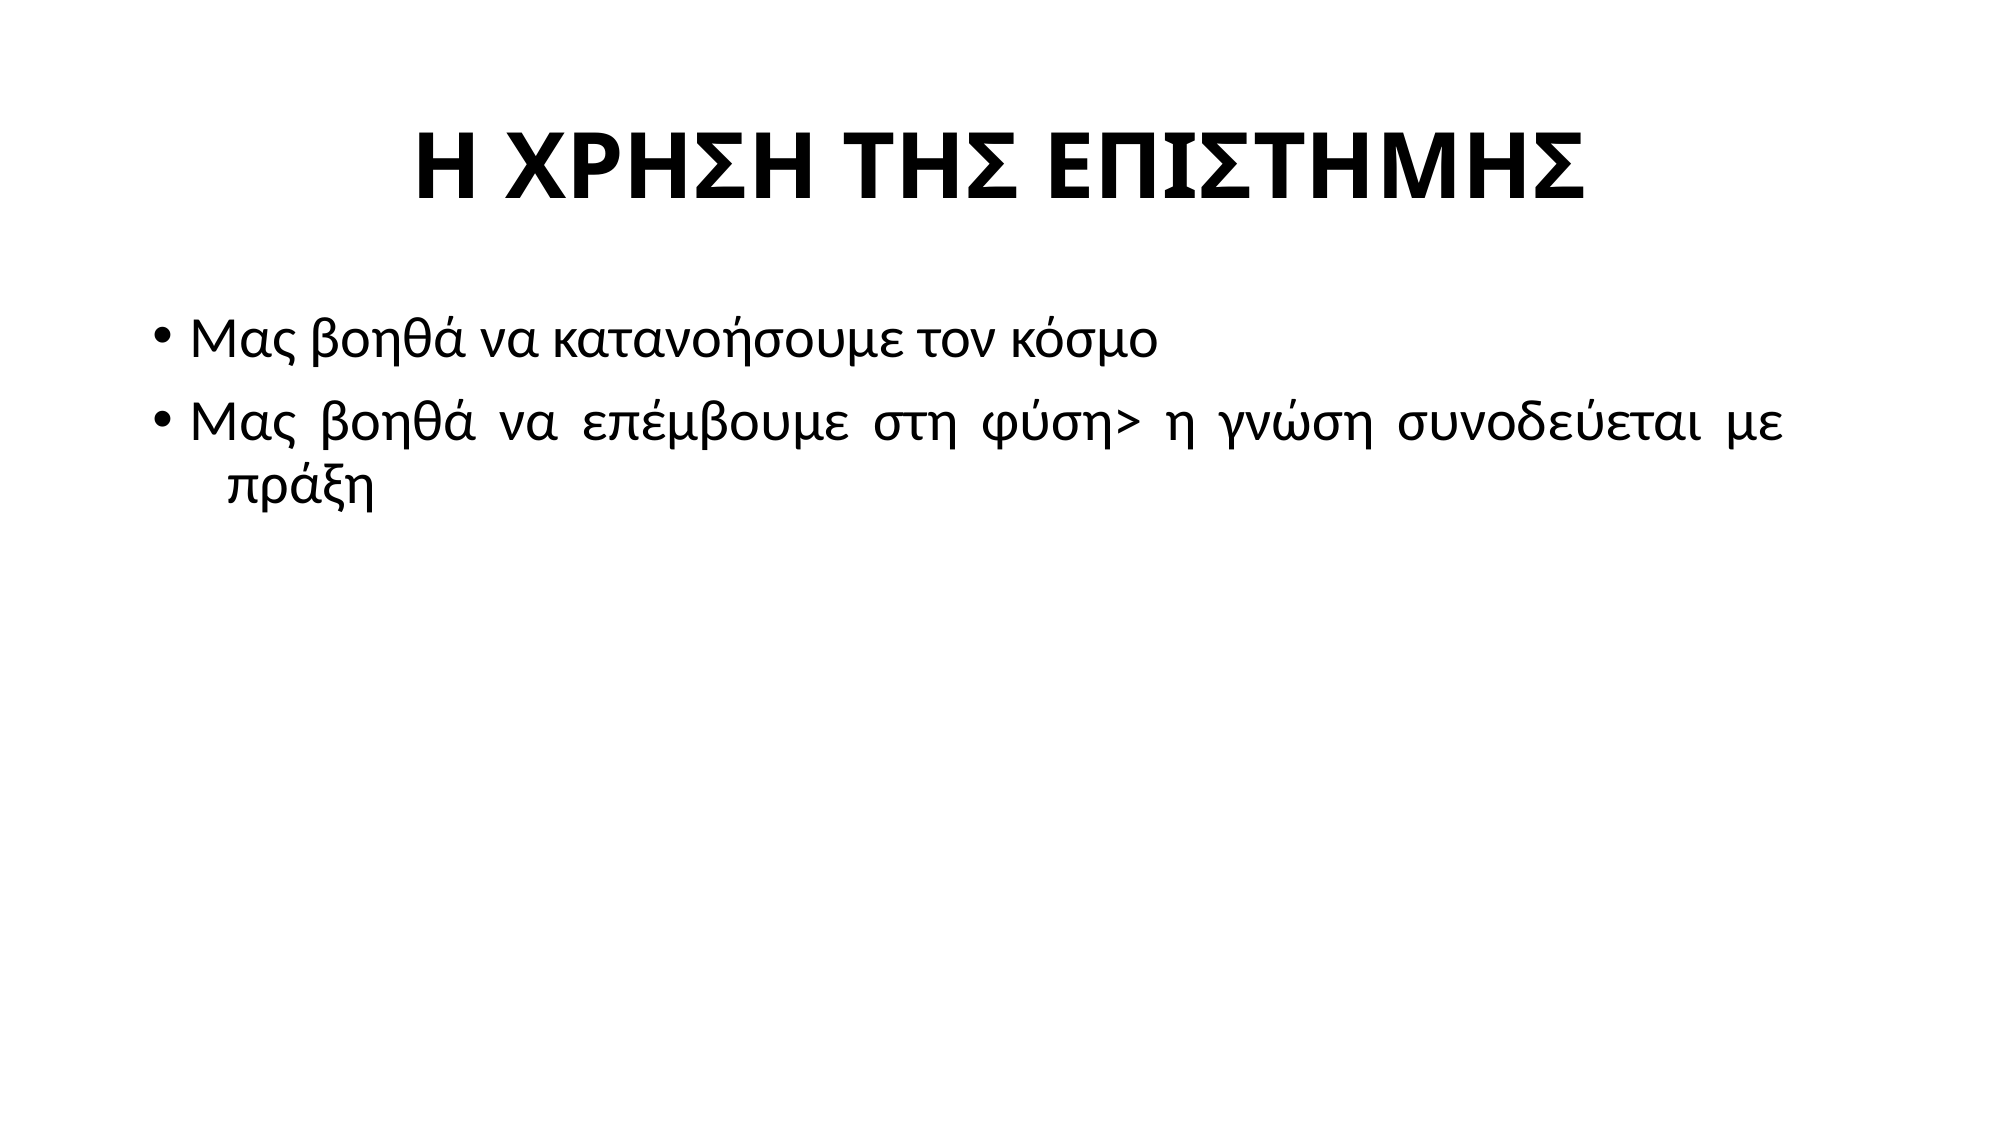

# Η ΧΡΗΣΗ ΤΗΣ ΕΠΙΣΤΗΜΗΣ
Μας βοηθά να κατανοήσουμε τον κόσμο
Μας βοηθά να επέμβουμε στη φύση> η γνώση συνοδεύεται με πράξη